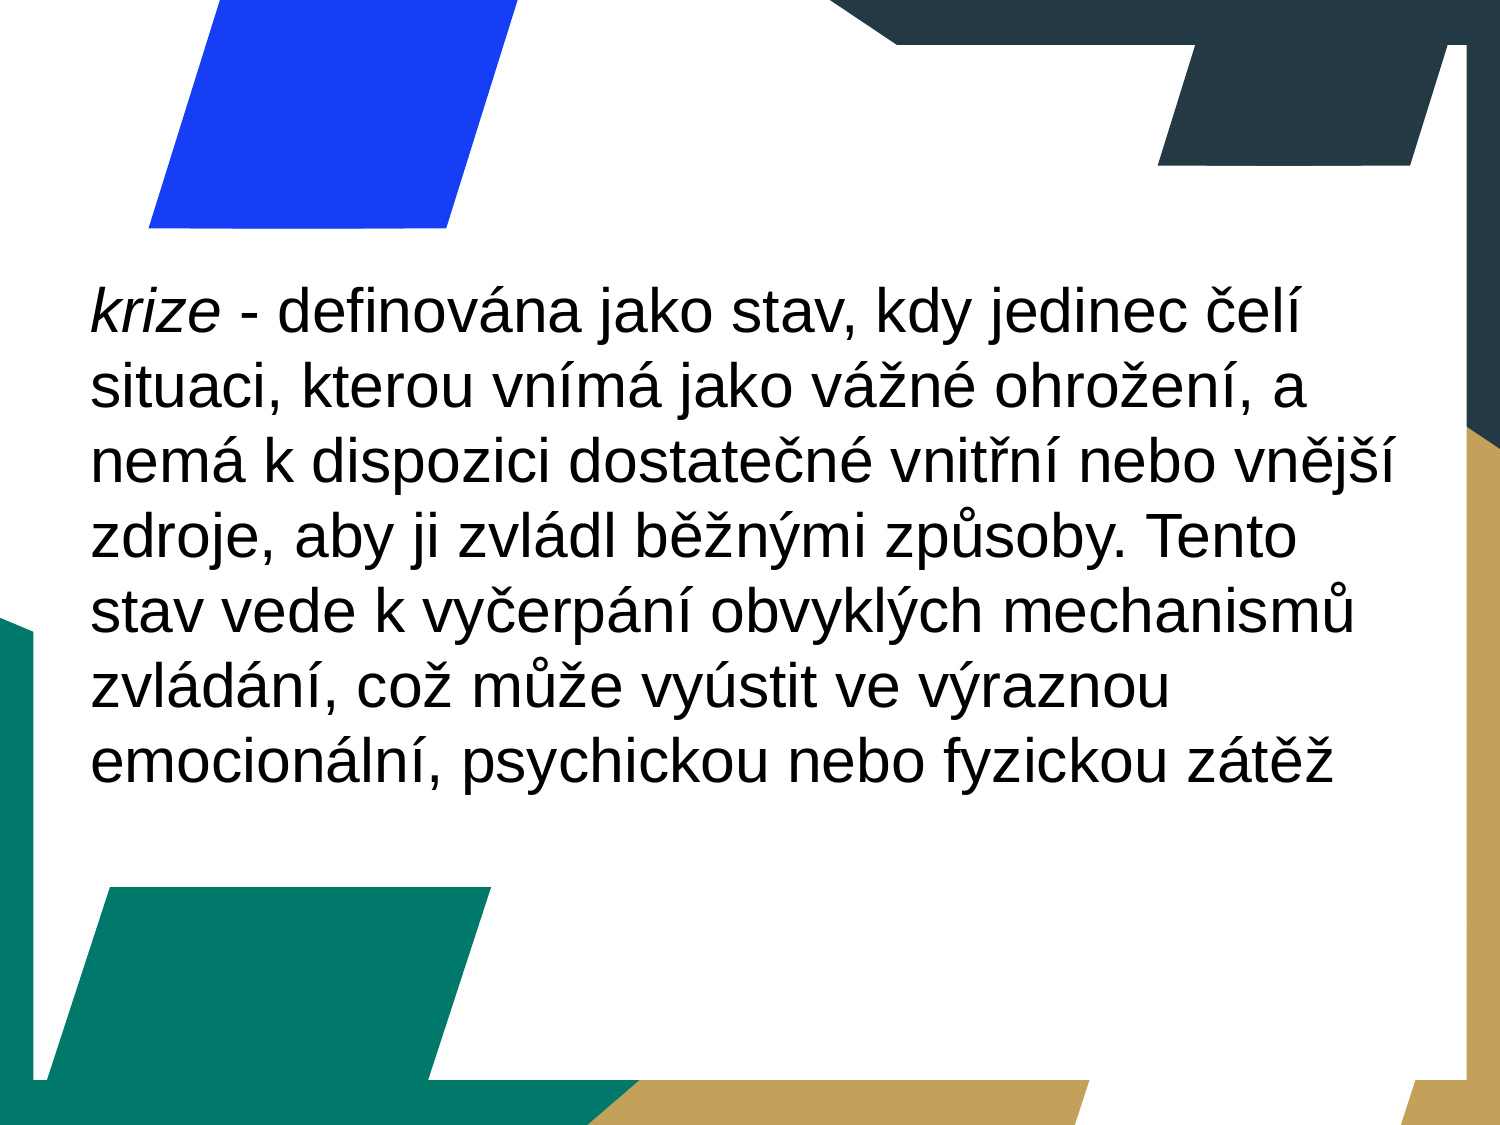

#
krize - definována jako stav, kdy jedinec čelí situaci, kterou vnímá jako vážné ohrožení, a nemá k dispozici dostatečné vnitřní nebo vnější zdroje, aby ji zvládl běžnými způsoby. Tento stav vede k vyčerpání obvyklých mechanismů zvládání, což může vyústit ve výraznou emocionální, psychickou nebo fyzickou zátěž